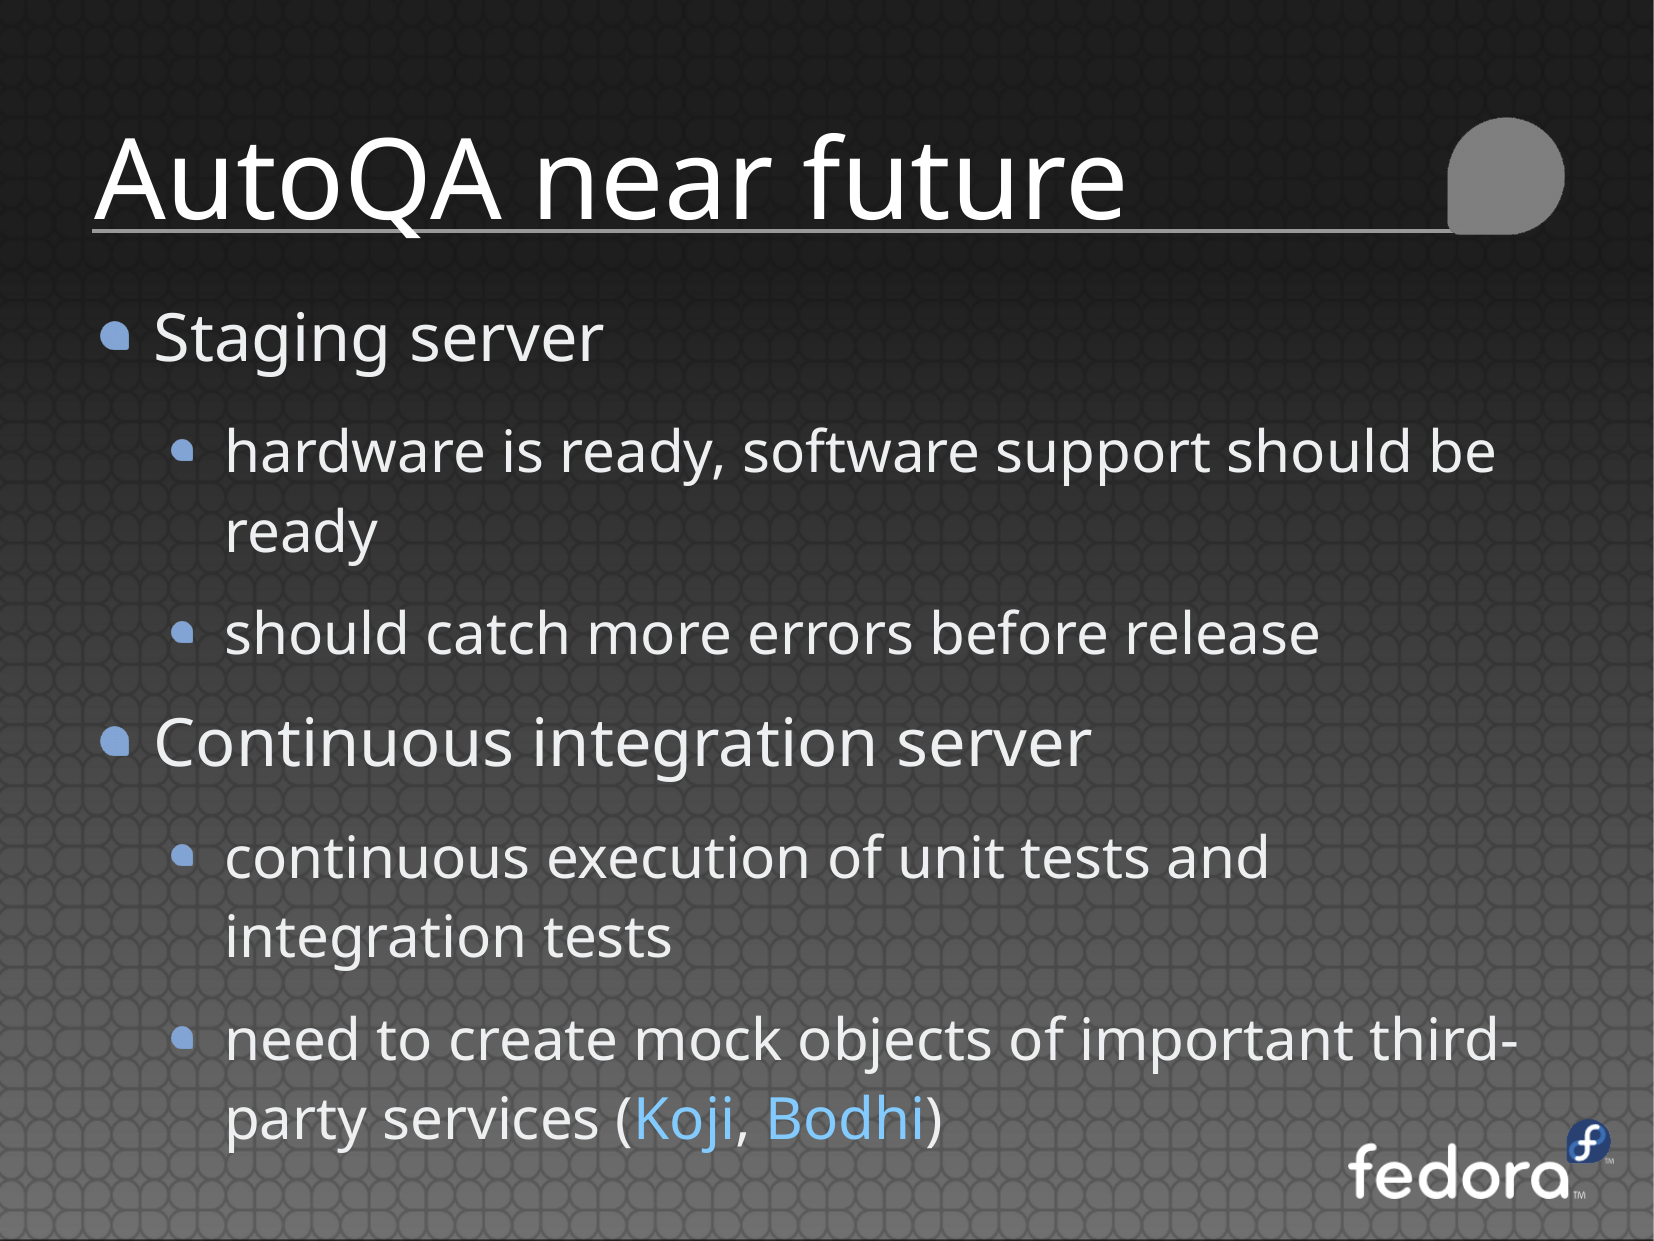

AutoQA near future
# Staging server
hardware is ready, software support should be ready
should catch more errors before release
Continuous integration server
continuous execution of unit tests and integration tests
need to create mock objects of important third-party services (Koji, Bodhi)